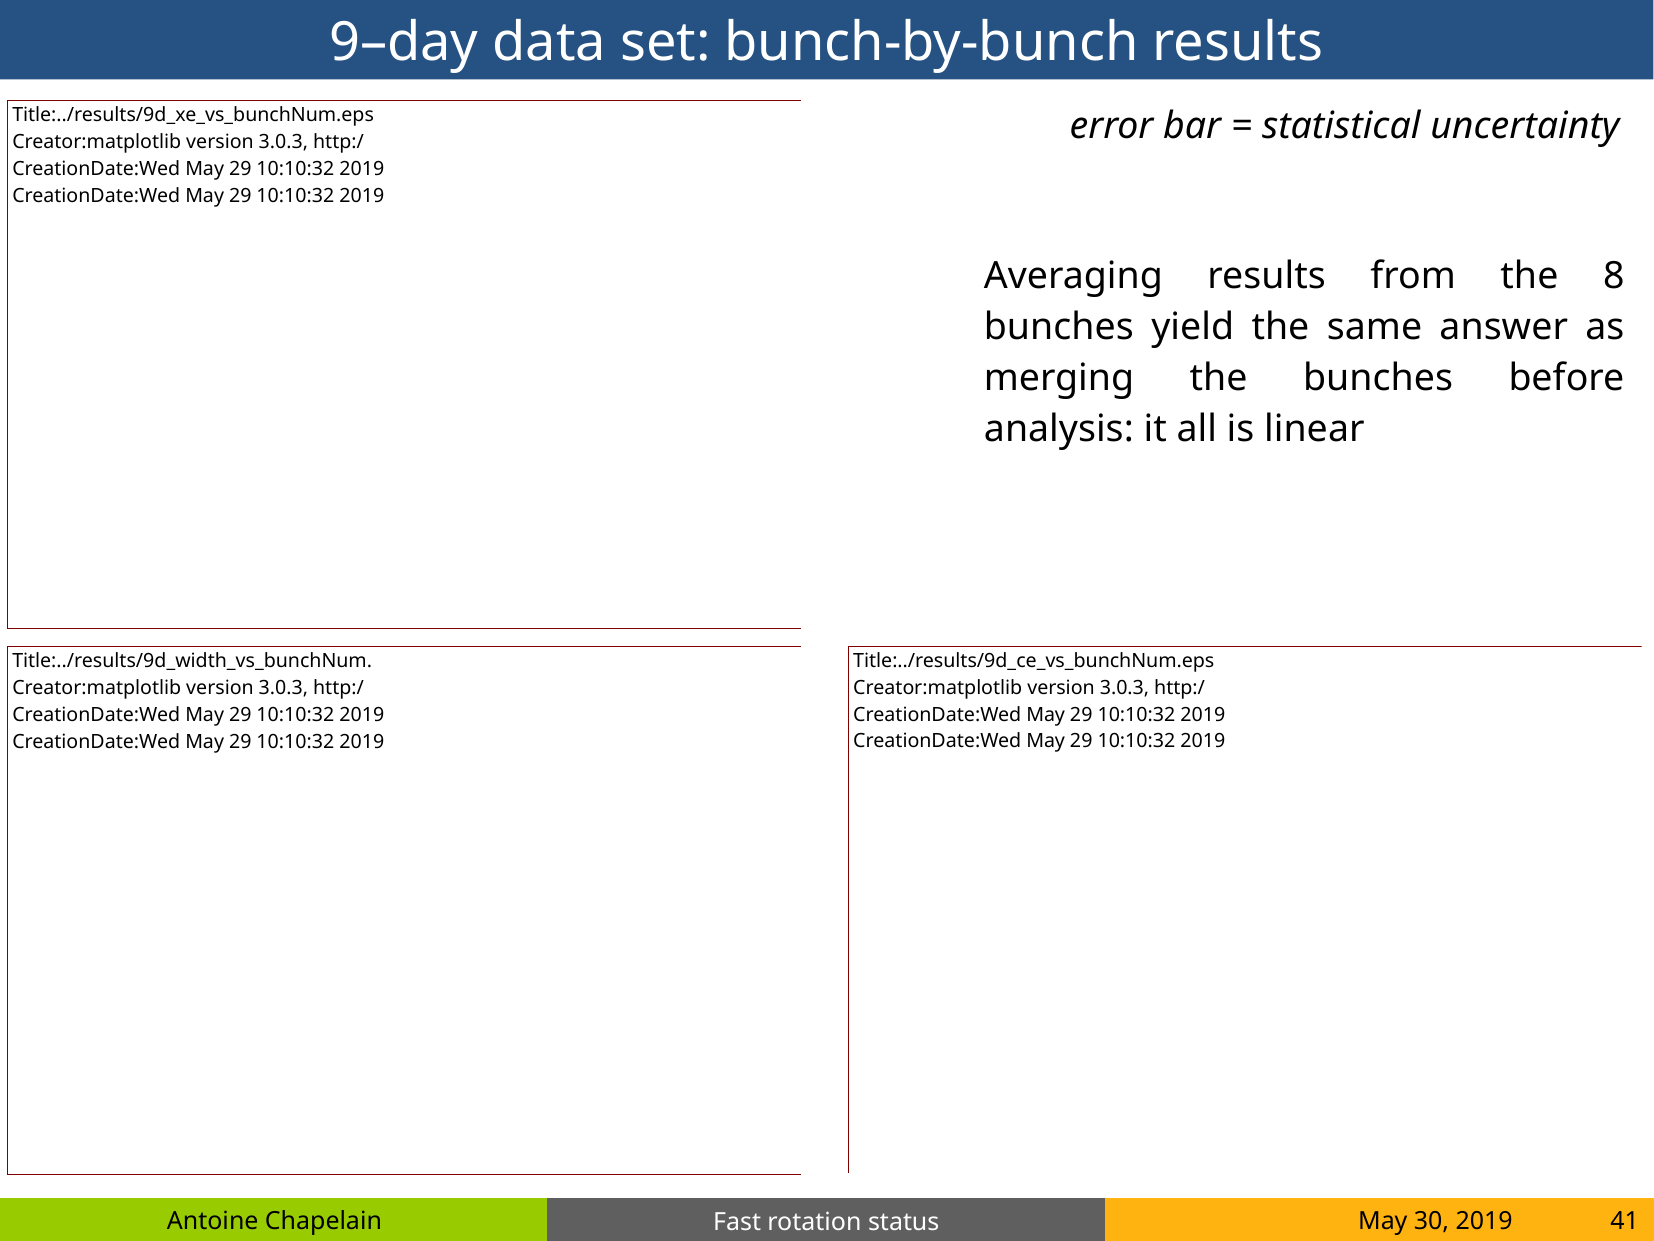

# 9–day data set: bunch-by-bunch results
error bar = statistical uncertainty
Averaging results from the 8 bunches yield the same answer as merging the bunches before analysis: it all is linear